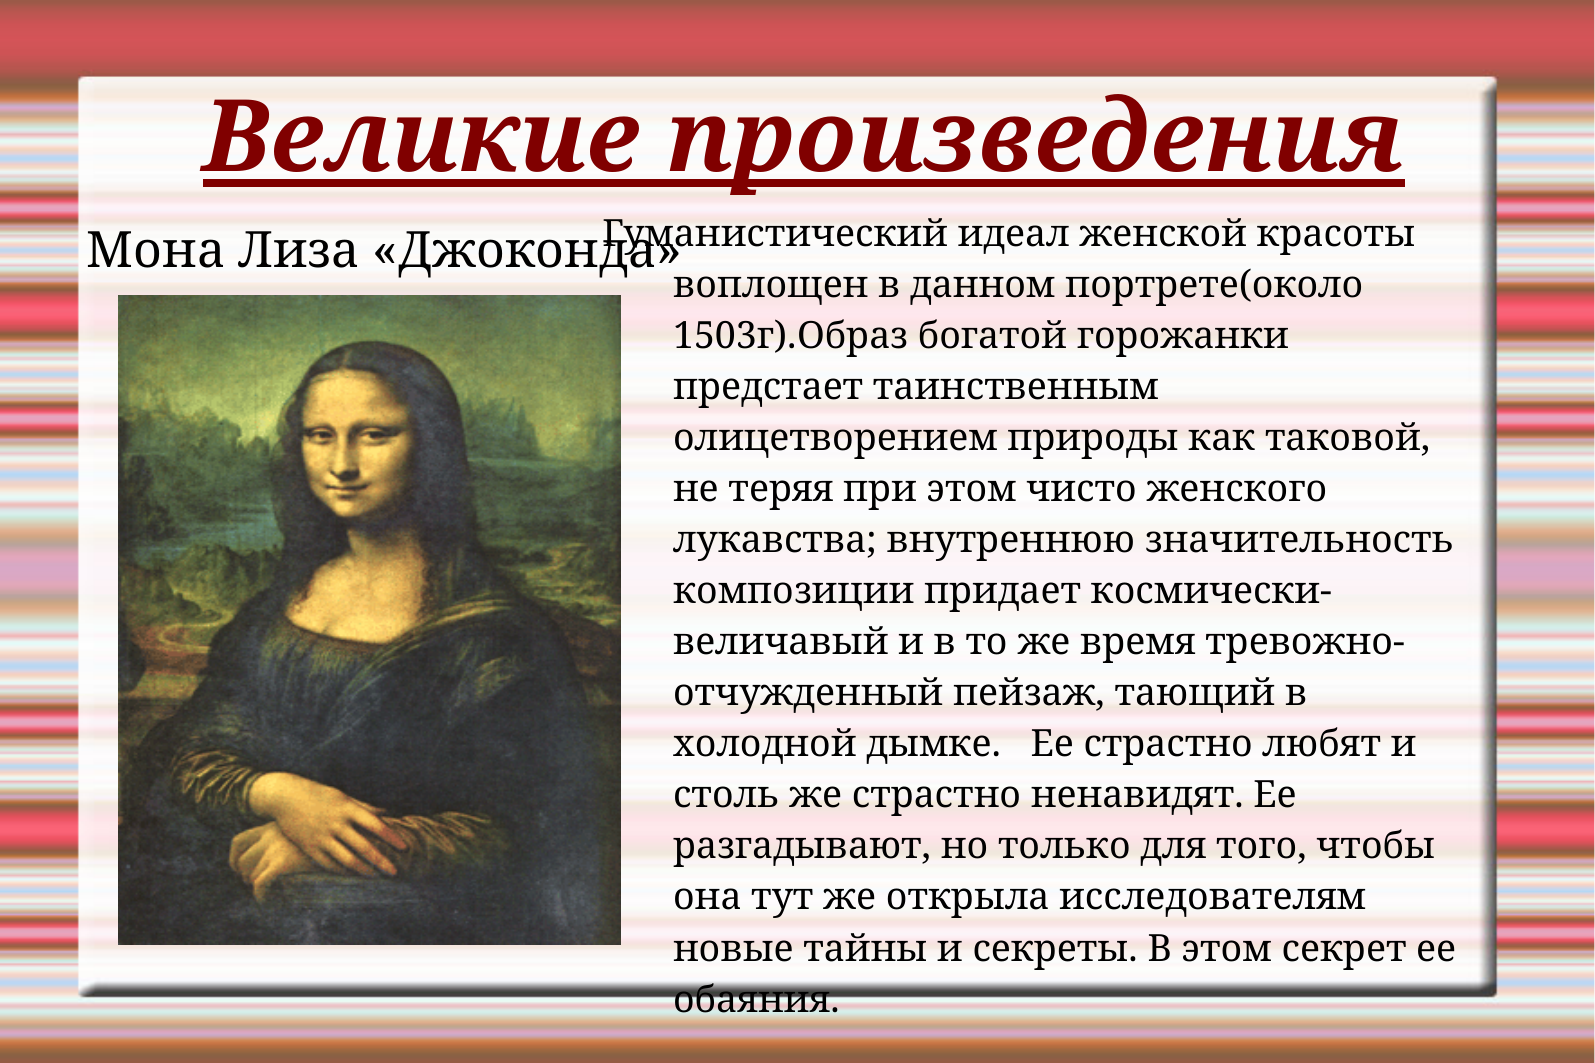

# Великие произведения
 Мона Лиза «Джоконда»
Гуманистический идеал женской красоты воплощен в данном портрете(около 1503г).Образ богатой горожанки предстает таинственным олицетворением природы как таковой, не теряя при этом чисто женского лукавства; внутреннюю значительность композиции придает космически-величавый и в то же время тревожно-отчужденный пейзаж, тающий в холодной дымке. Ее страстно любят и столь же страстно ненавидят. Ее разгадывают, но только для того, чтобы она тут же открыла исследователям новые тайны и секреты. В этом секрет ее обаяния.